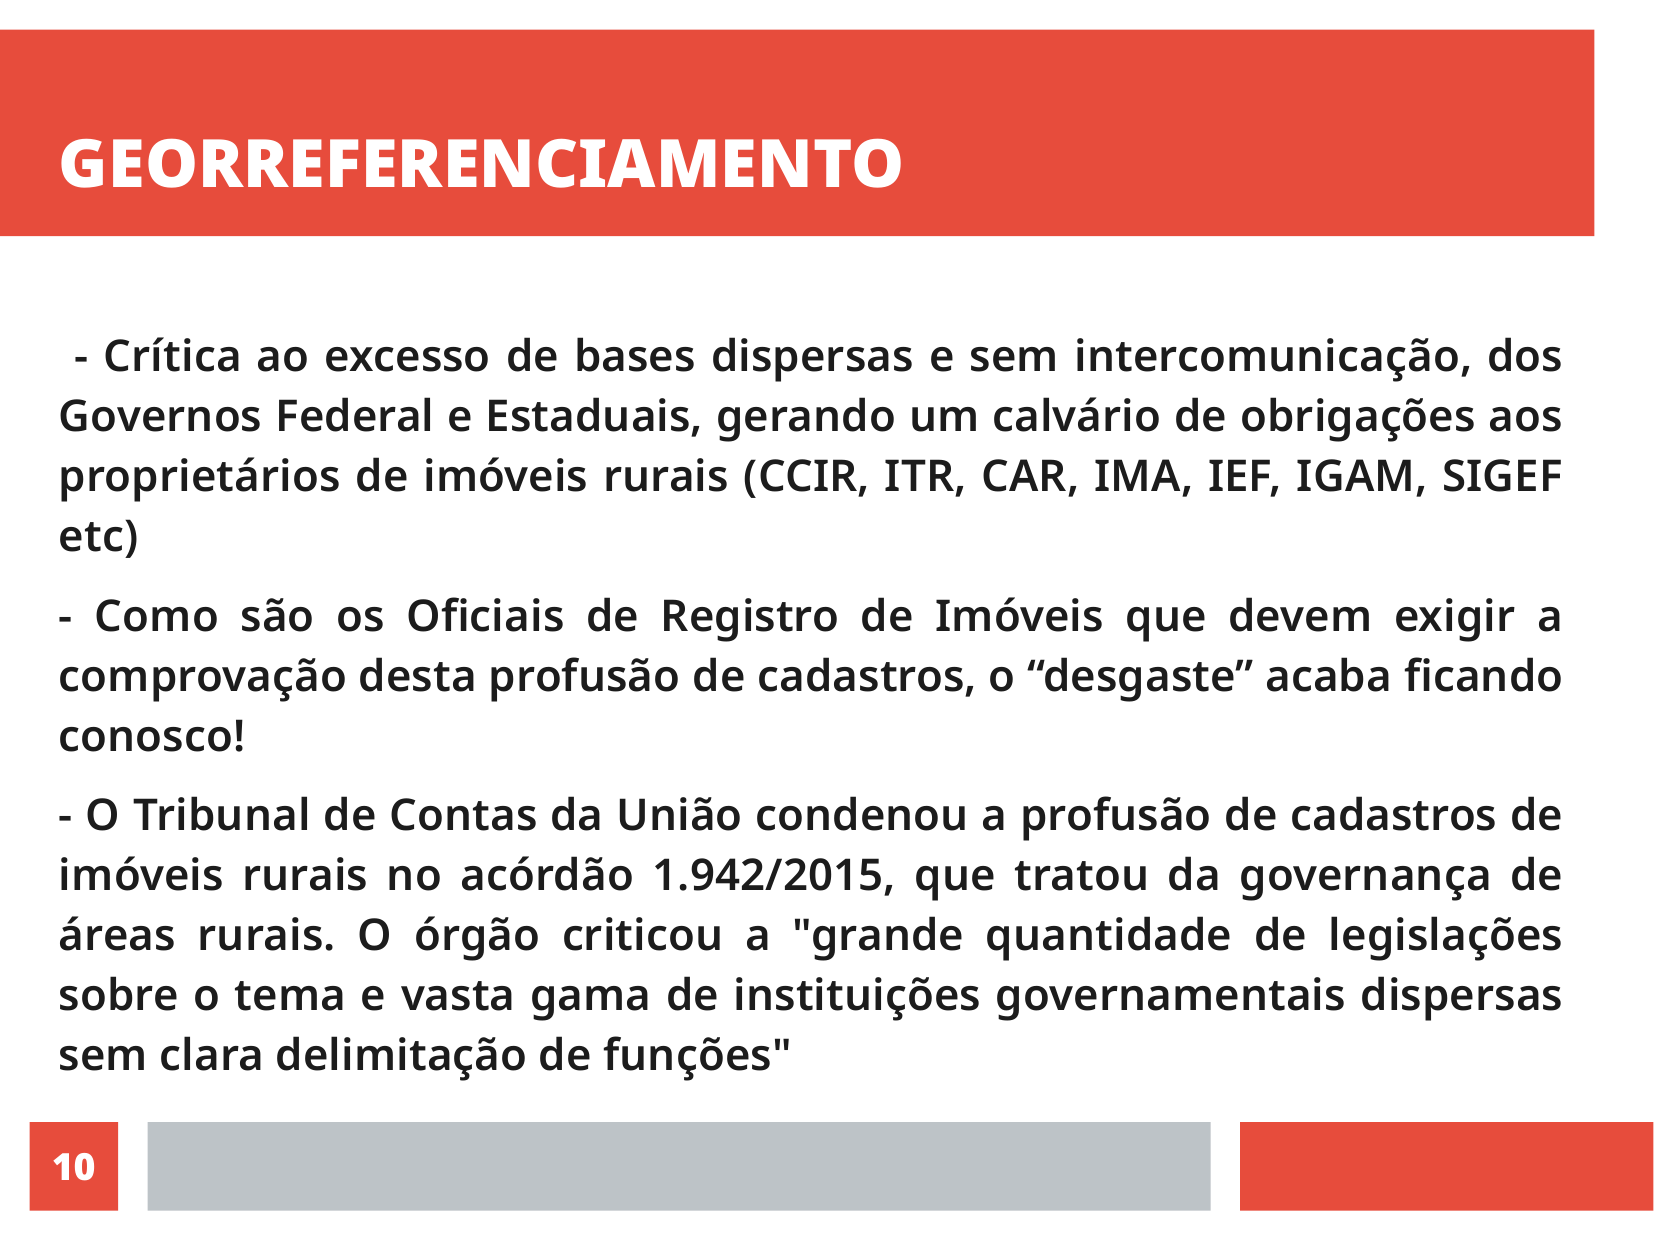

# GEORREFERENCIAMENTO
 - Crítica ao excesso de bases dispersas e sem intercomunicação, dos Governos Federal e Estaduais, gerando um calvário de obrigações aos proprietários de imóveis rurais (CCIR, ITR, CAR, IMA, IEF, IGAM, SIGEF etc)
- Como são os Oficiais de Registro de Imóveis que devem exigir a comprovação desta profusão de cadastros, o “desgaste” acaba ficando conosco!
- O Tribunal de Contas da União condenou a profusão de cadastros de imóveis rurais no acórdão 1.942/2015, que tratou da governança de áreas rurais. O órgão criticou a "grande quantidade de legislações sobre o tema e vasta gama de instituições governamentais dispersas sem clara delimitação de funções"
10